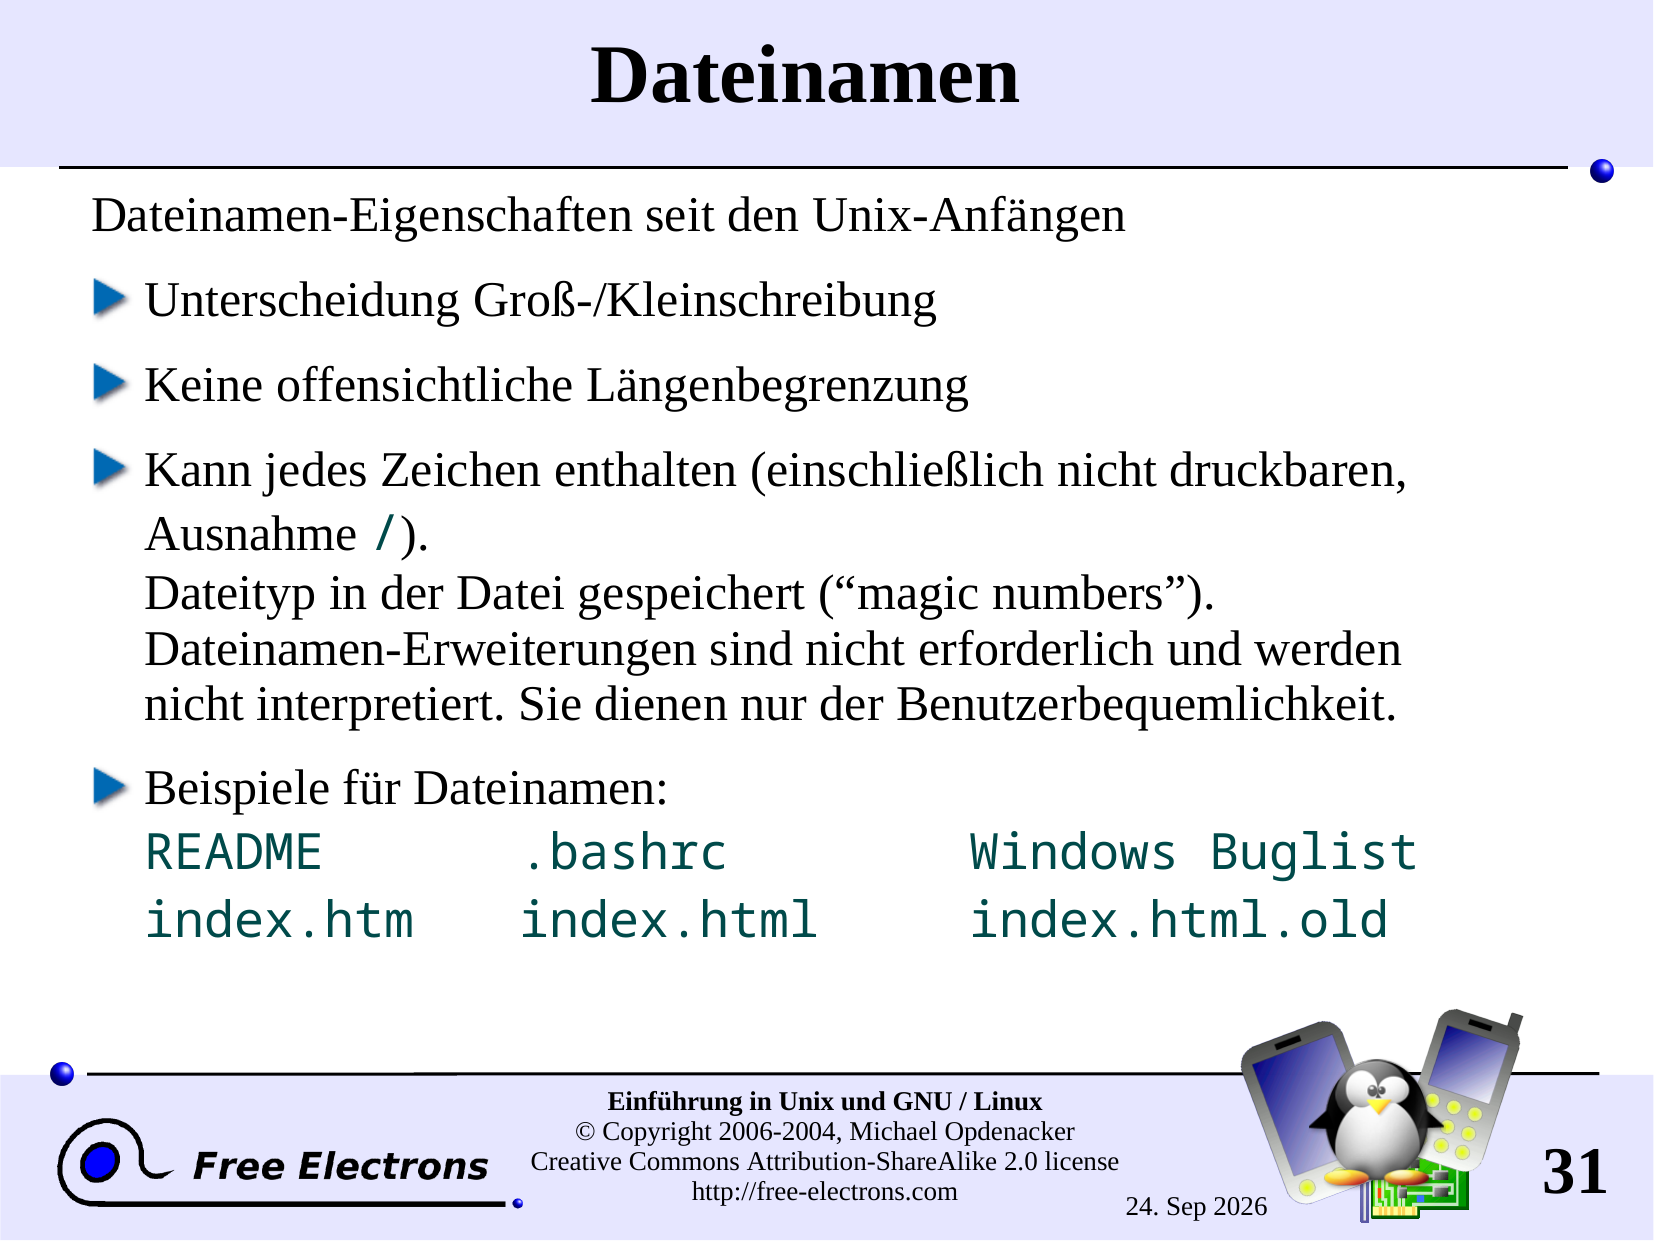

# Dateinamen
Dateinamen-Eigenschaften seit den Unix-Anfängen
Unterscheidung Groß-/Kleinschreibung
Keine offensichtliche Längenbegrenzung
Kann jedes Zeichen enthalten (einschließlich nicht druckbaren, Ausnahme /).
Dateityp in der Datei gespeichert (“magic numbers”).
Dateinamen-Erweiterungen sind nicht erforderlich und werden nicht interpretiert. Sie dienen nur der Benutzerbequemlichkeit.
Beispiele für Dateinamen:
README			.bashrc				Windows Buglist
index.htm		index.html		index.html.old